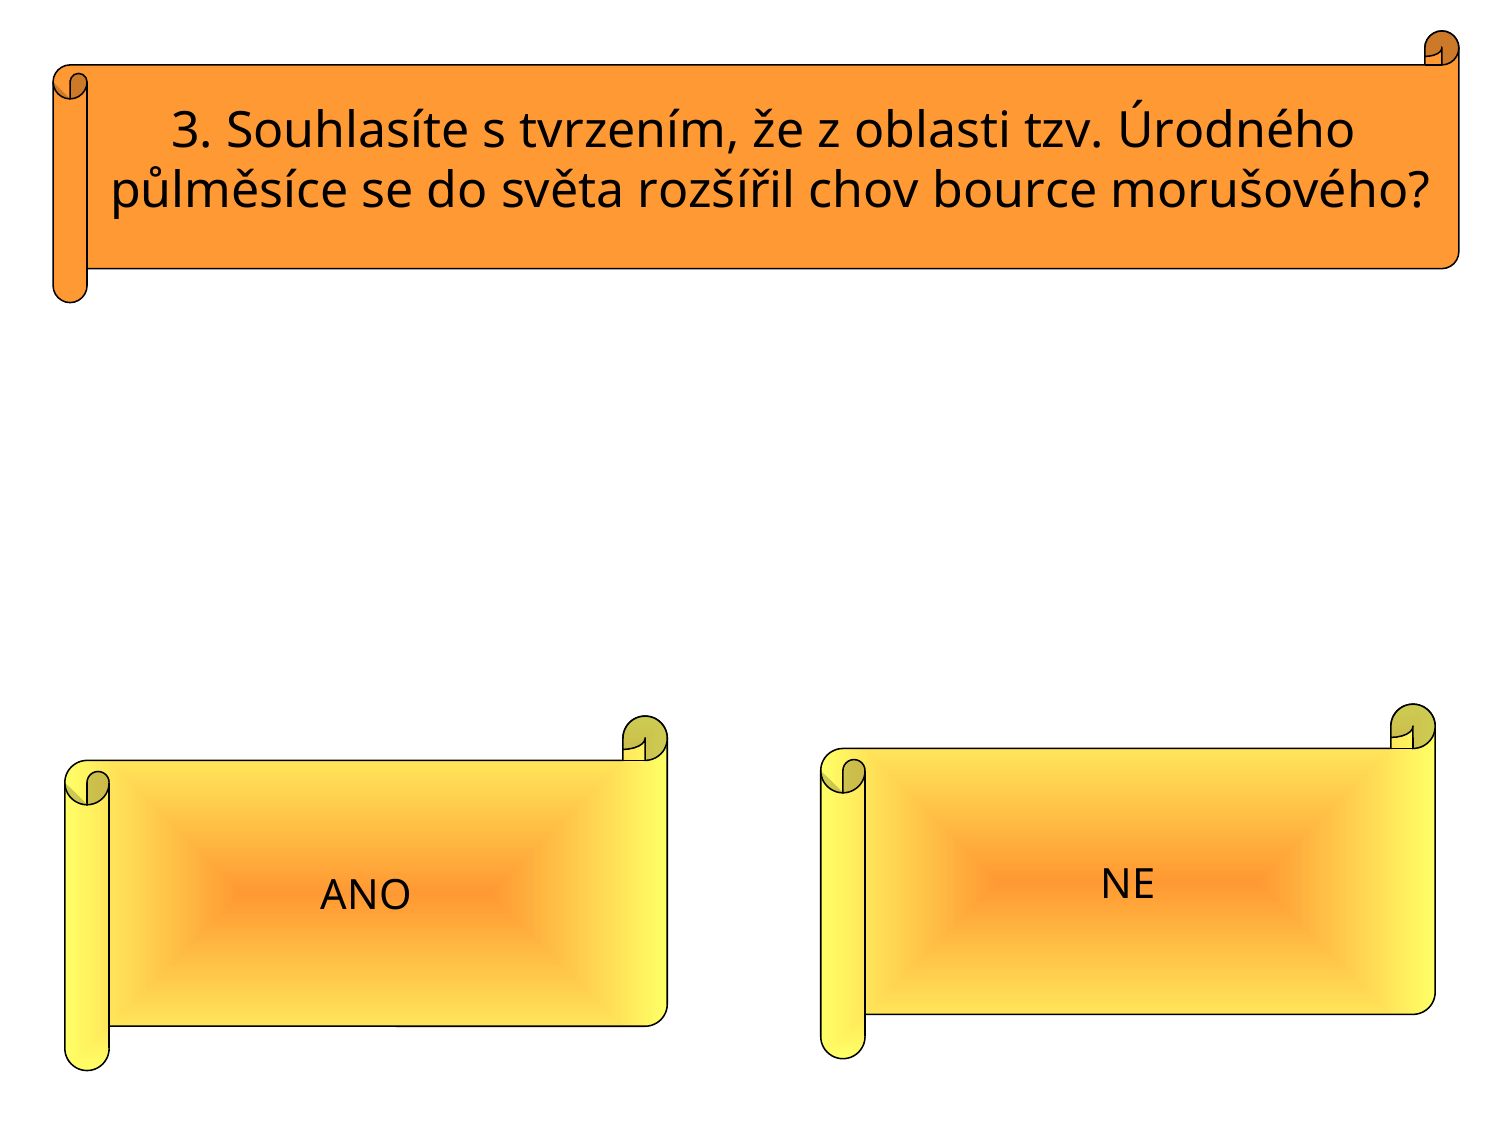

3. Souhlasíte s tvrzením, že z oblasti tzv. Úrodného
 půlměsíce se do světa rozšířil chov bource morušového?
NE
ANO